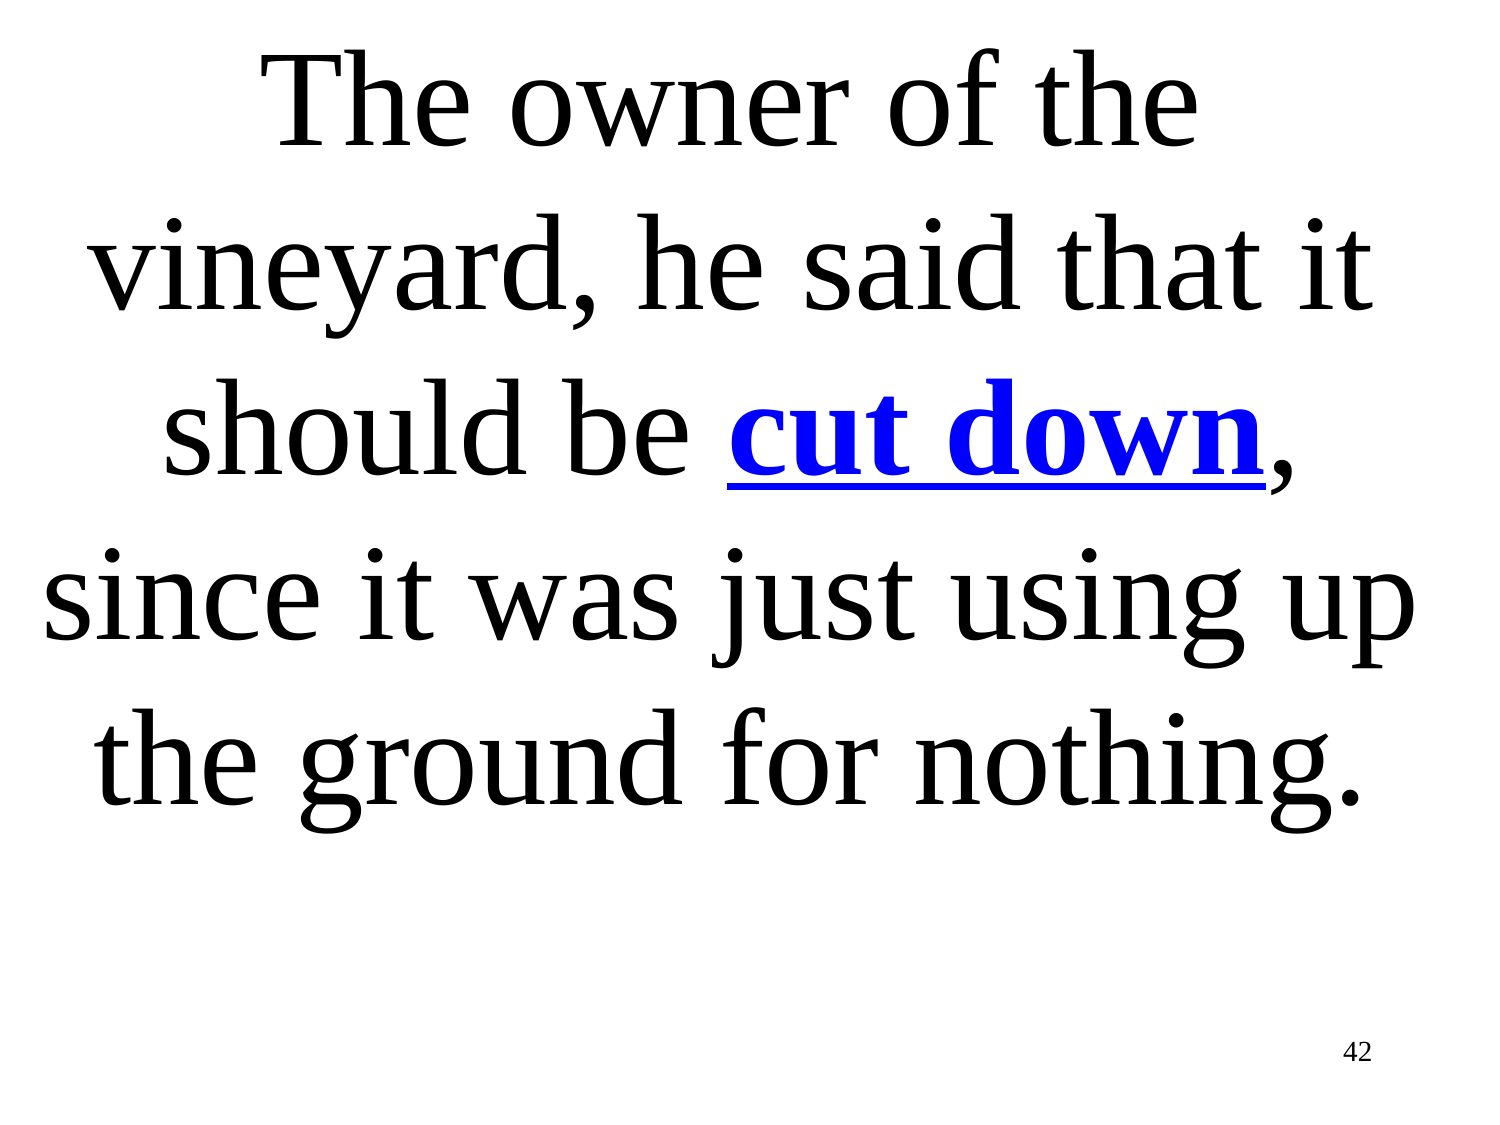

The owner of the vineyard, he said that it should be cut down, since it was just using up the ground for nothing.